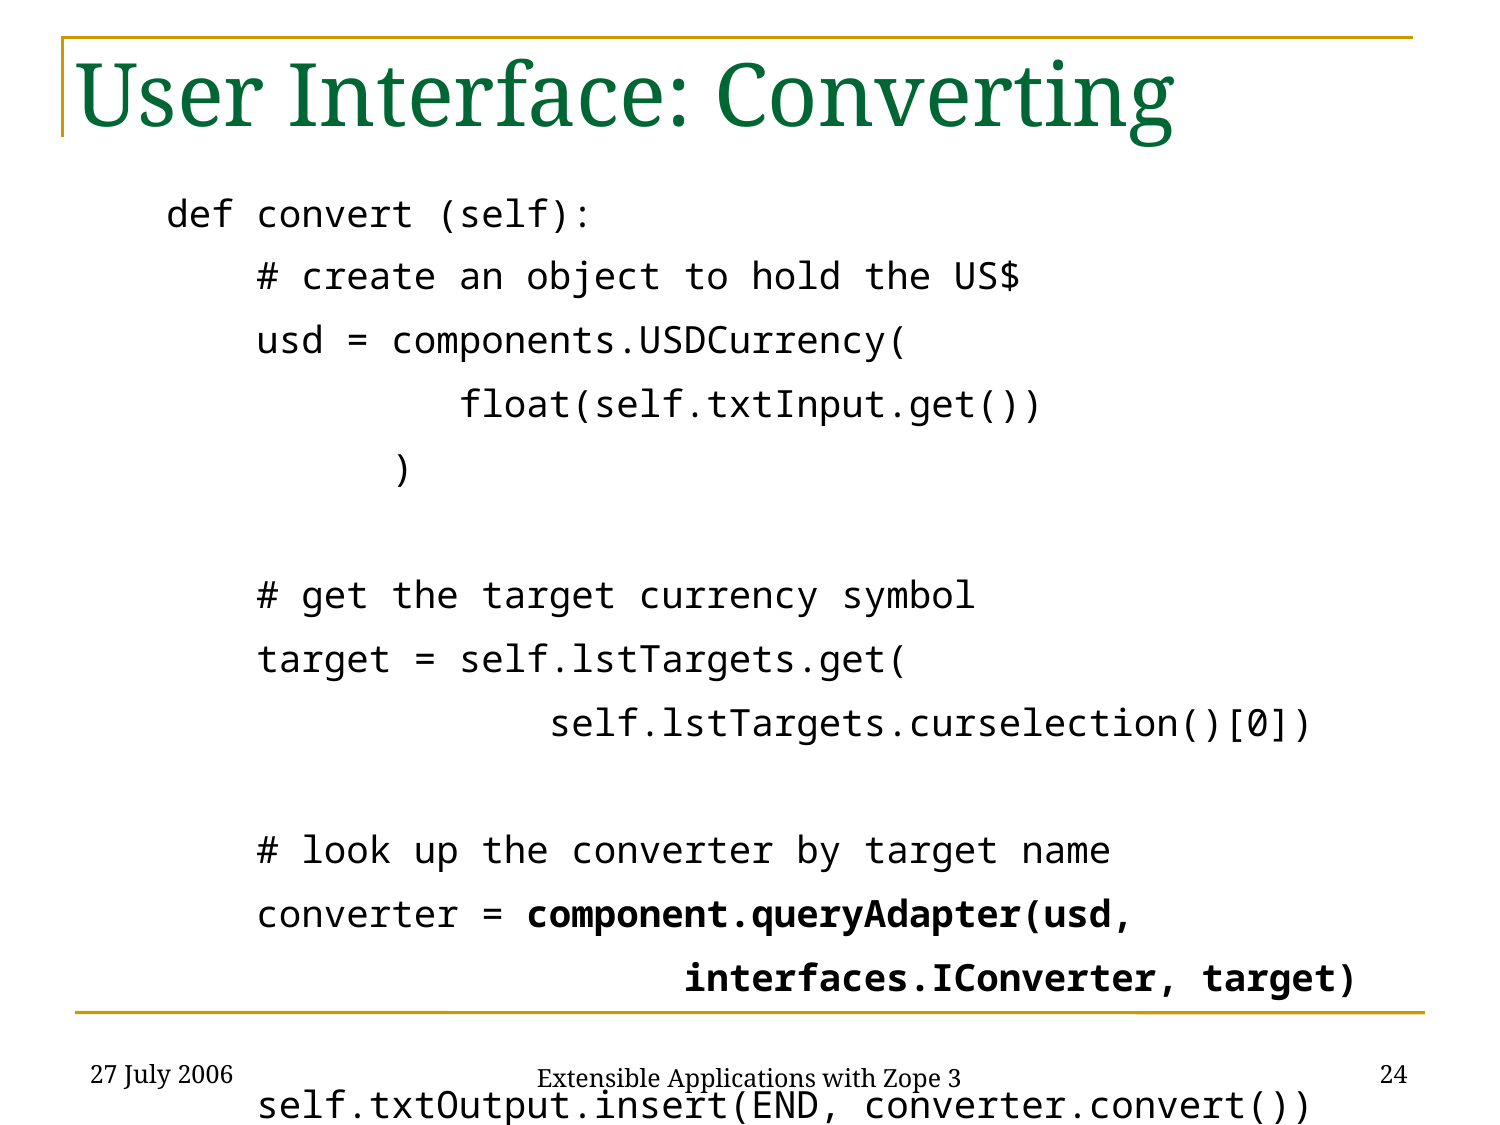

# User Interface: Converting
 def convert (self):
 # create an object to hold the US$
 usd = components.USDCurrency(
 float(self.txtInput.get())
 )
 # get the target currency symbol
 target = self.lstTargets.get(
 self.lstTargets.curselection()[0])
 # look up the converter by target name
 converter = component.queryAdapter(usd,
 interfaces.IConverter, target)
 self.txtOutput.insert(END, converter.convert())
Extensible Applications with Zope 3
27 July 2006
24